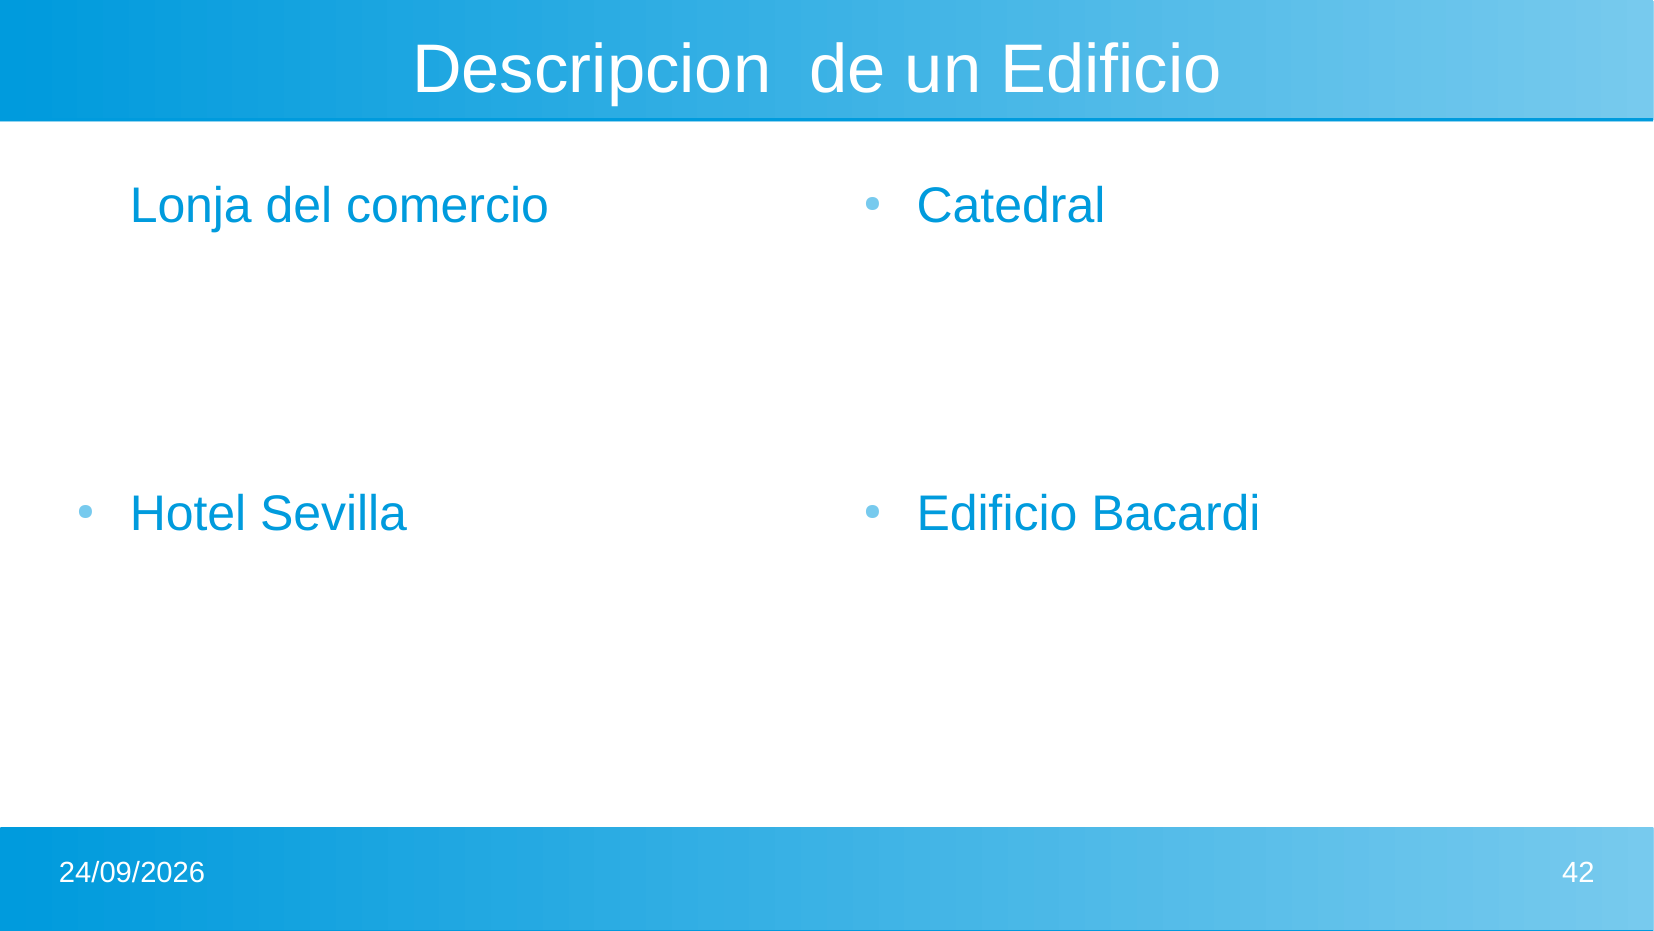

# Descripcion de un Edificio
Lonja del comercio
Catedral
Hotel Sevilla
Edificio Bacardi
42